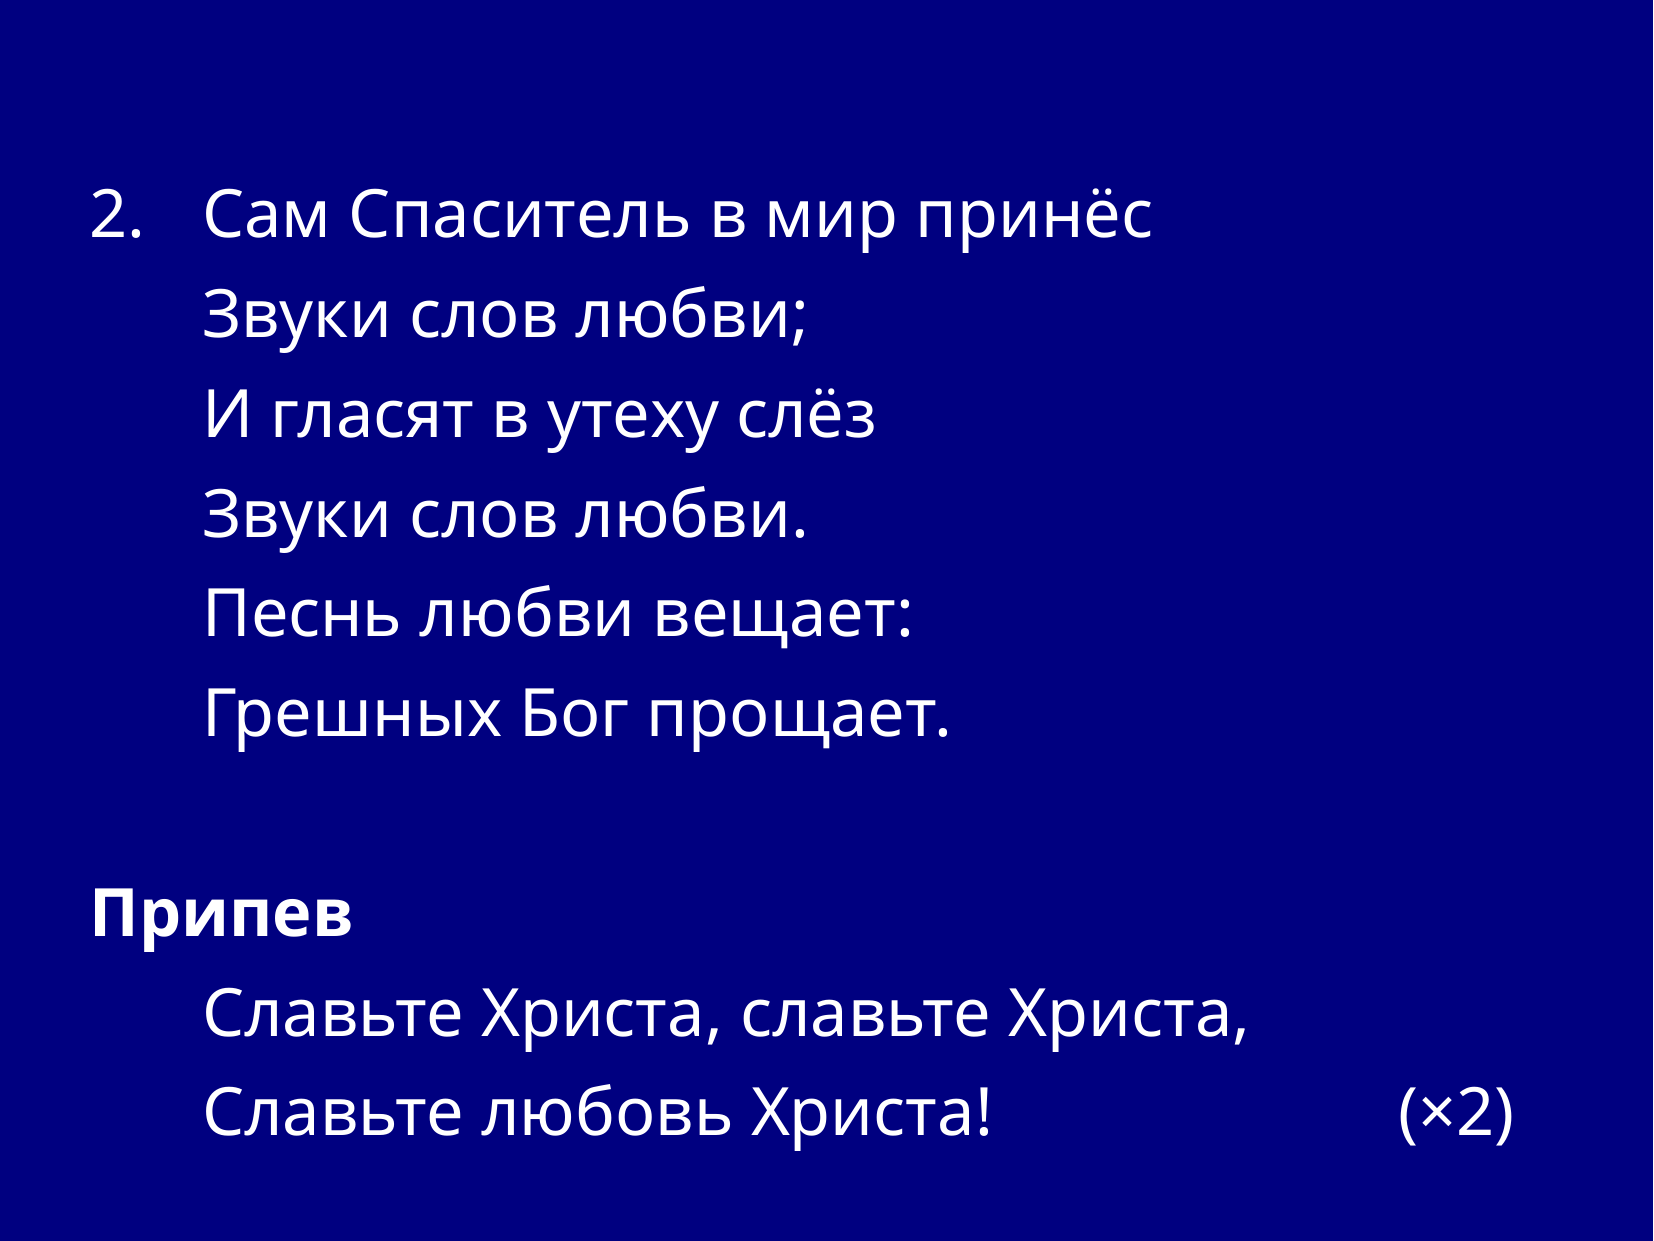

2.	Сам Спаситель в мир принёс
	Звуки слов любви;
	И гласят в утеху слёз
	Звуки слов любви.
	Песнь любви вещает:
	Грешных Бог прощает.
Припев
	Славьте Христа, славьте Христа,
	Славьте любовь Христа!	(×2)